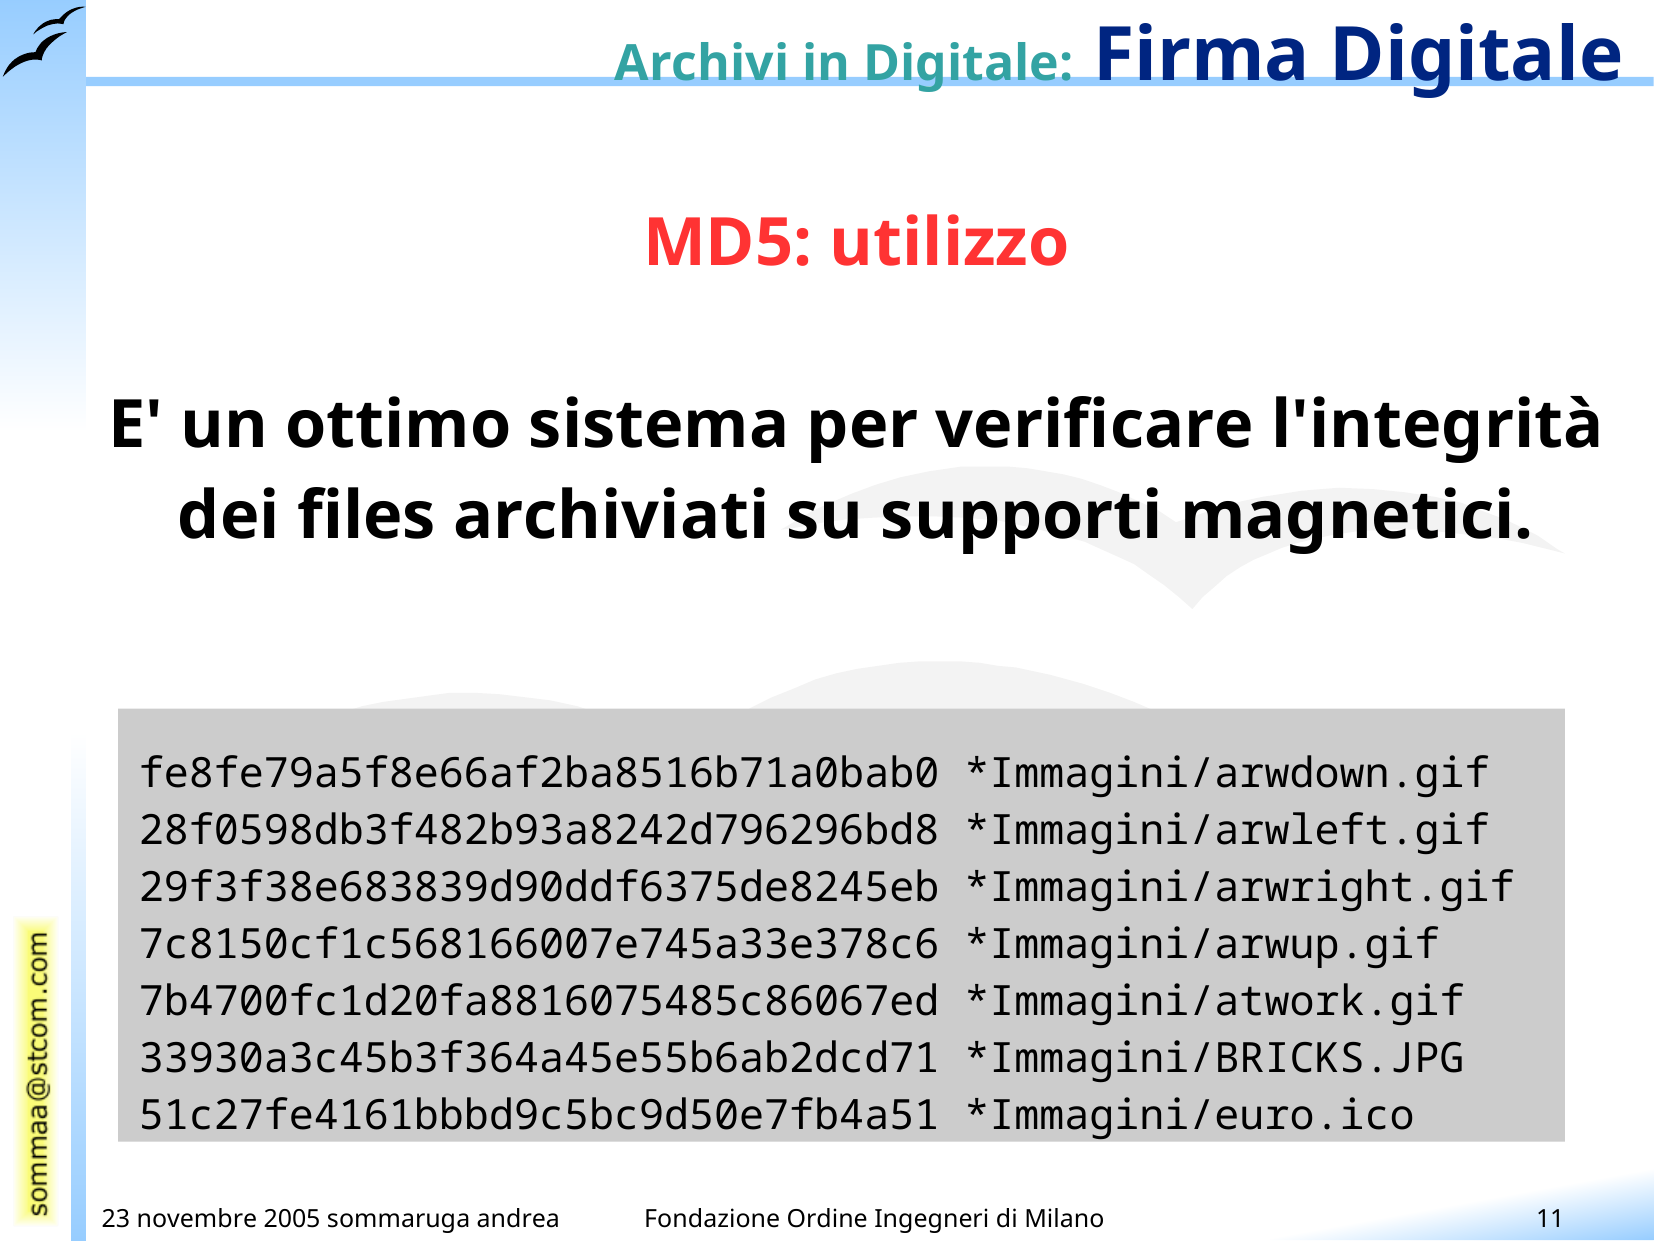

# Archivi in Digitale: Firma Digitale
MD5: utilizzo
E' un ottimo sistema per verificare l'integrità dei files archiviati su supporti magnetici.
fe8fe79a5f8e66af2ba8516b71a0bab0 *Immagini/arwdown.gif
28f0598db3f482b93a8242d796296bd8 *Immagini/arwleft.gif
29f3f38e683839d90ddf6375de8245eb *Immagini/arwright.gif
7c8150cf1c568166007e745a33e378c6 *Immagini/arwup.gif
7b4700fc1d20fa8816075485c86067ed *Immagini/atwork.gif
33930a3c45b3f364a45e55b6ab2dcd71 *Immagini/BRICKS.JPG
51c27fe4161bbbd9c5bc9d50e7fb4a51 *Immagini/euro.ico